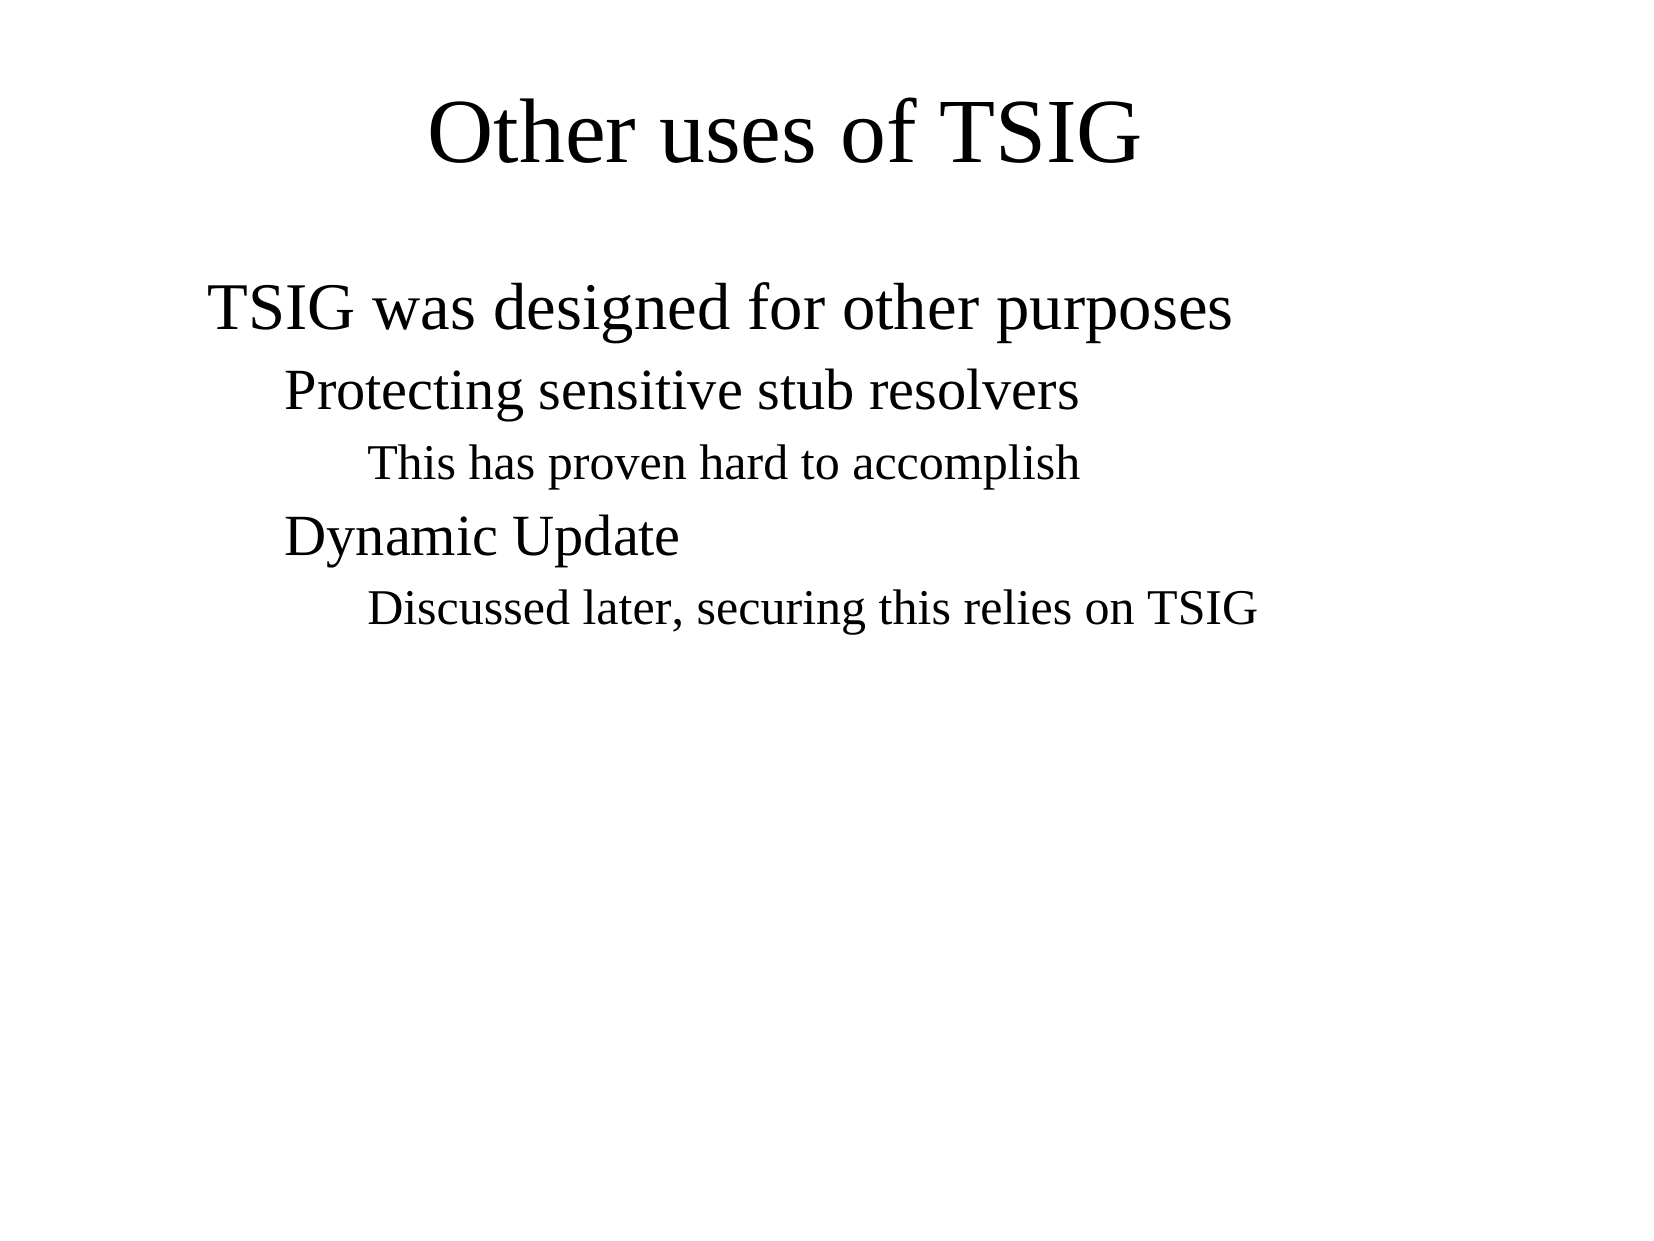

# Other uses of TSIG
TSIG was designed for other purposes
Protecting sensitive stub resolvers
This has proven hard to accomplish
Dynamic Update
Discussed later, securing this relies on TSIG